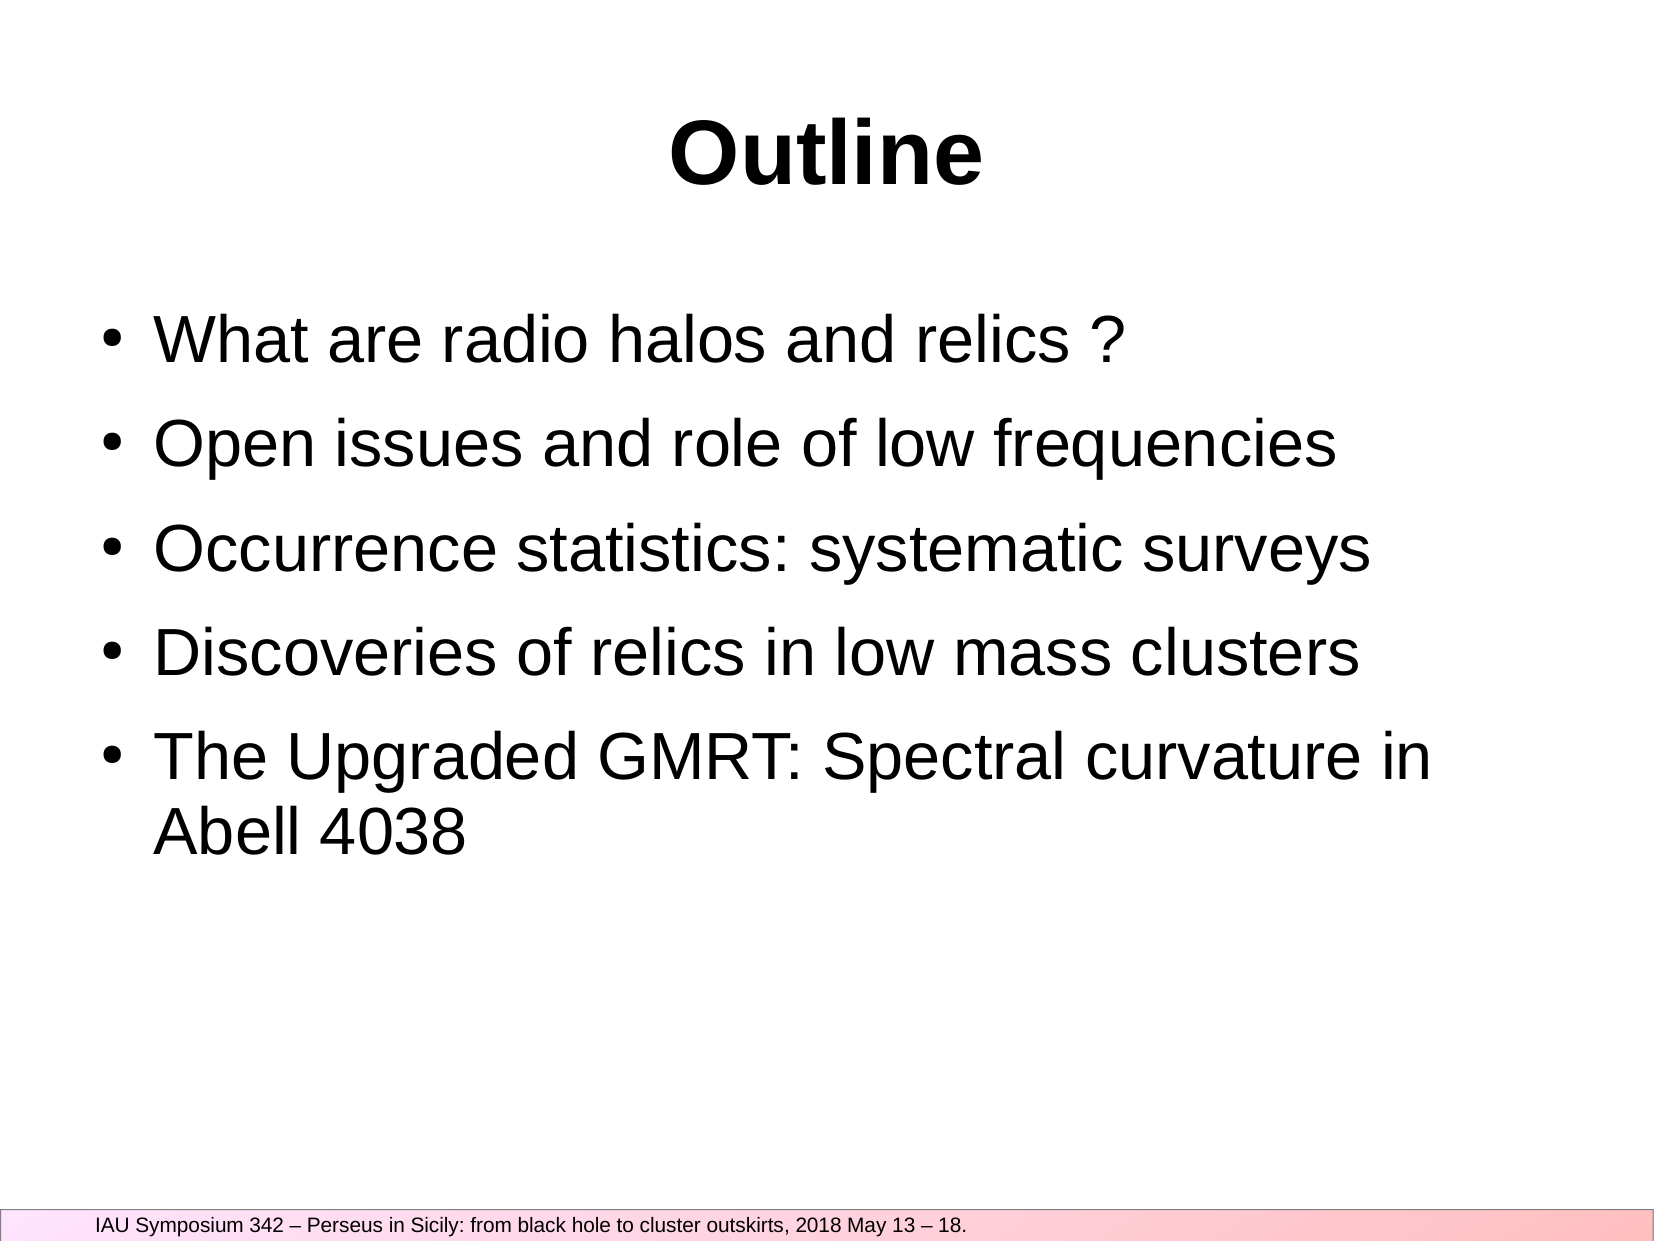

# Outline
What are radio halos and relics ?
Open issues and role of low frequencies
Occurrence statistics: systematic surveys
Discoveries of relics in low mass clusters
The Upgraded GMRT: Spectral curvature in Abell 4038